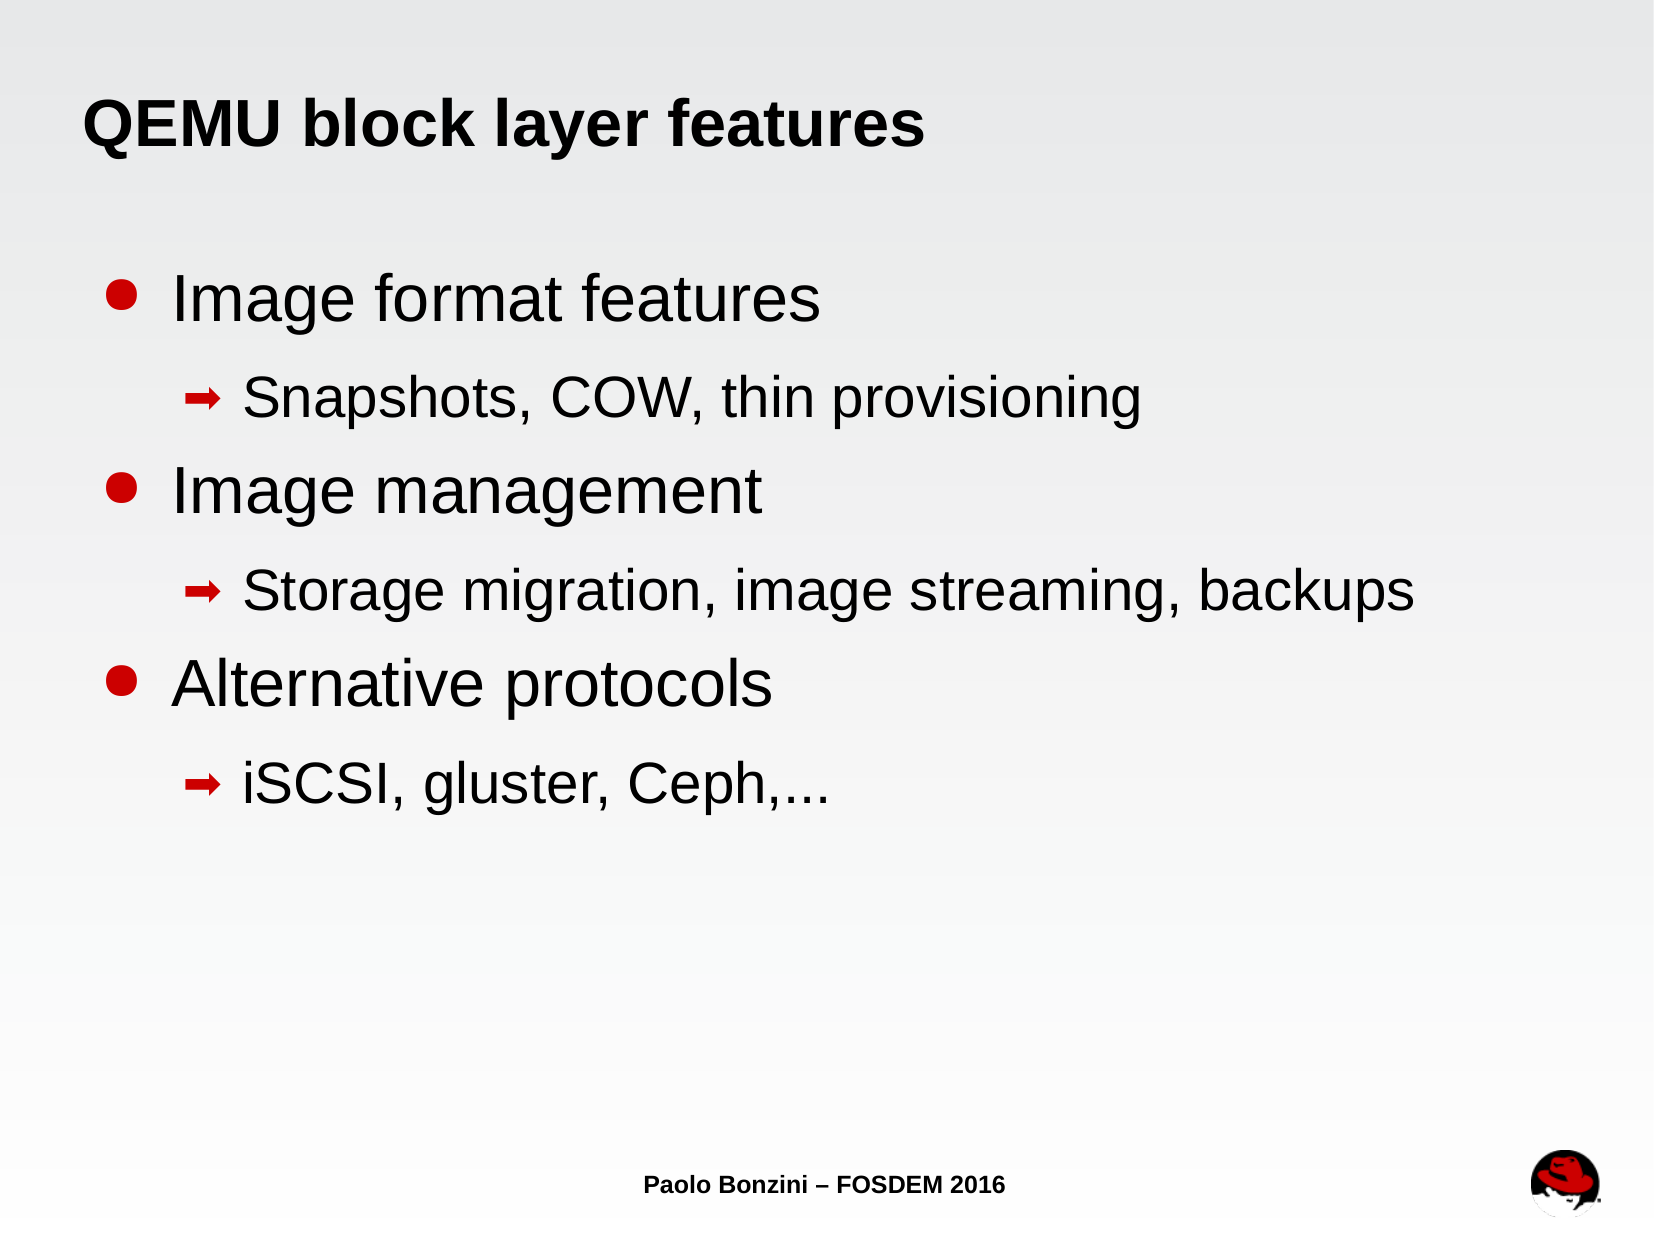

# QEMU block layer features
Image format features
Snapshots, COW, thin provisioning
Image management
Storage migration, image streaming, backups
Alternative protocols
iSCSI, gluster, Ceph,...